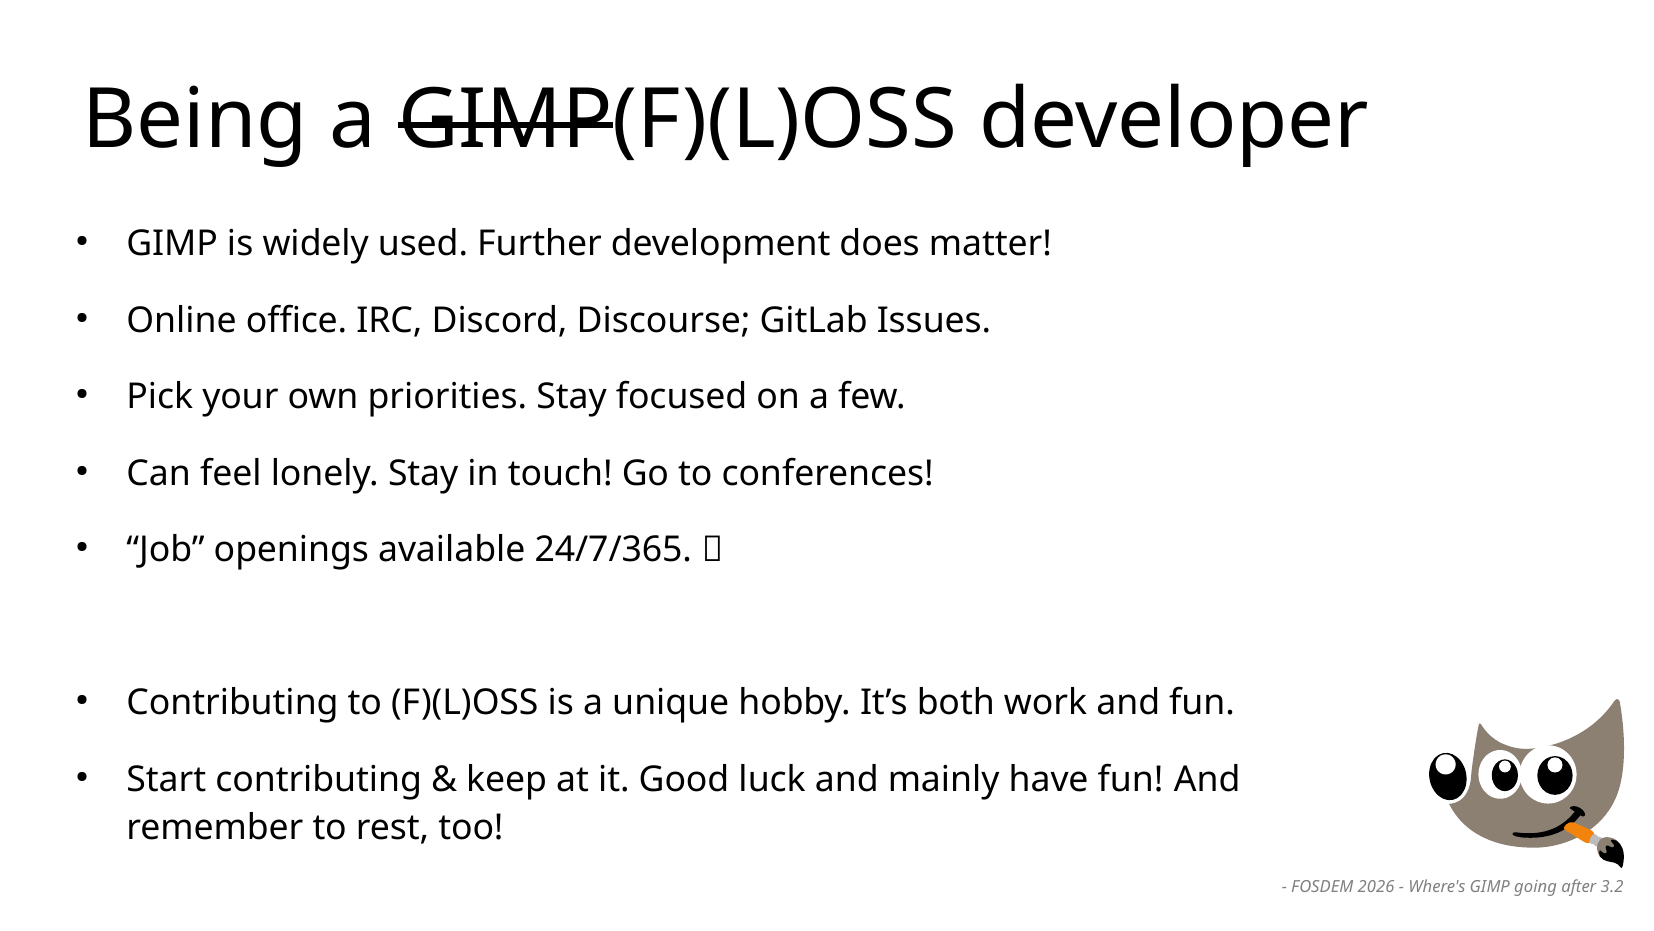

# Being a GIMP(F)(L)OSS developer
GIMP is widely used. Further development does matter!
Online office. IRC, Discord, Discourse; GitLab Issues.
Pick your own priorities. Stay focused on a few.
Can feel lonely. Stay in touch! Go to conferences!
“Job” openings available 24/7/365. 🤑
Contributing to (F)(L)OSS is a unique hobby. It’s both work and fun.
Start contributing & keep at it. Good luck and mainly have fun! And remember to rest, too!